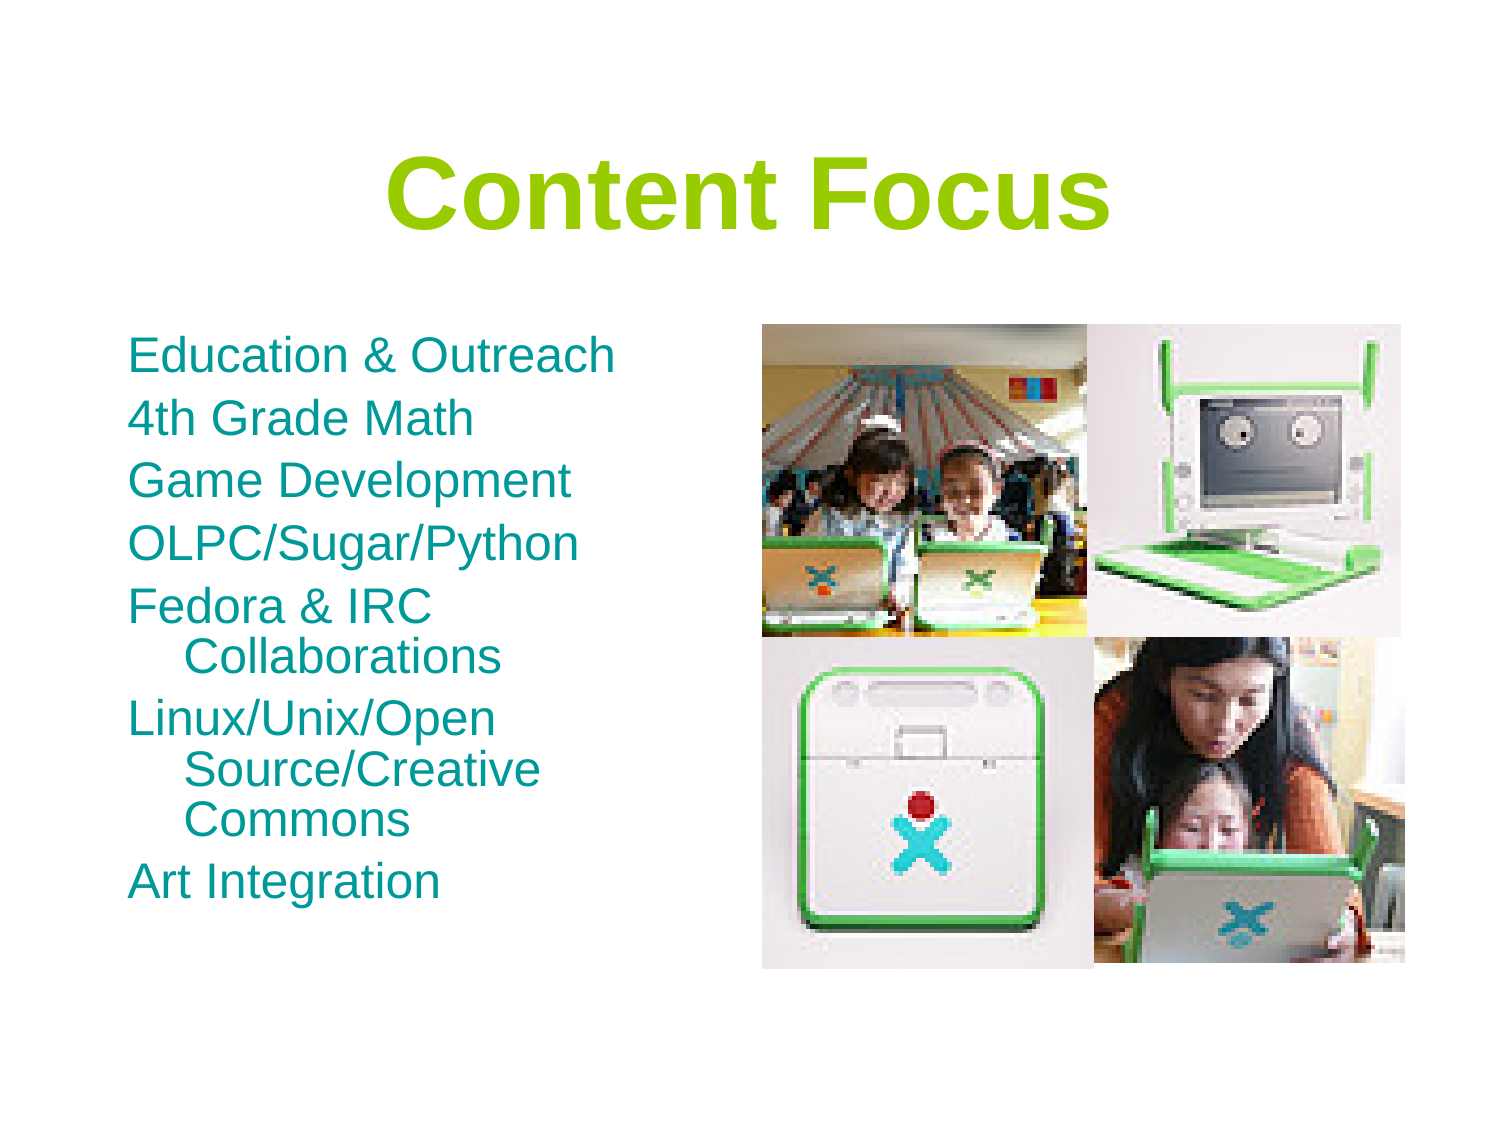

# Content Focus
Education & Outreach
4th Grade Math
Game Development
OLPC/Sugar/Python
Fedora & IRC Collaborations
Linux/Unix/Open Source/Creative Commons
Art Integration